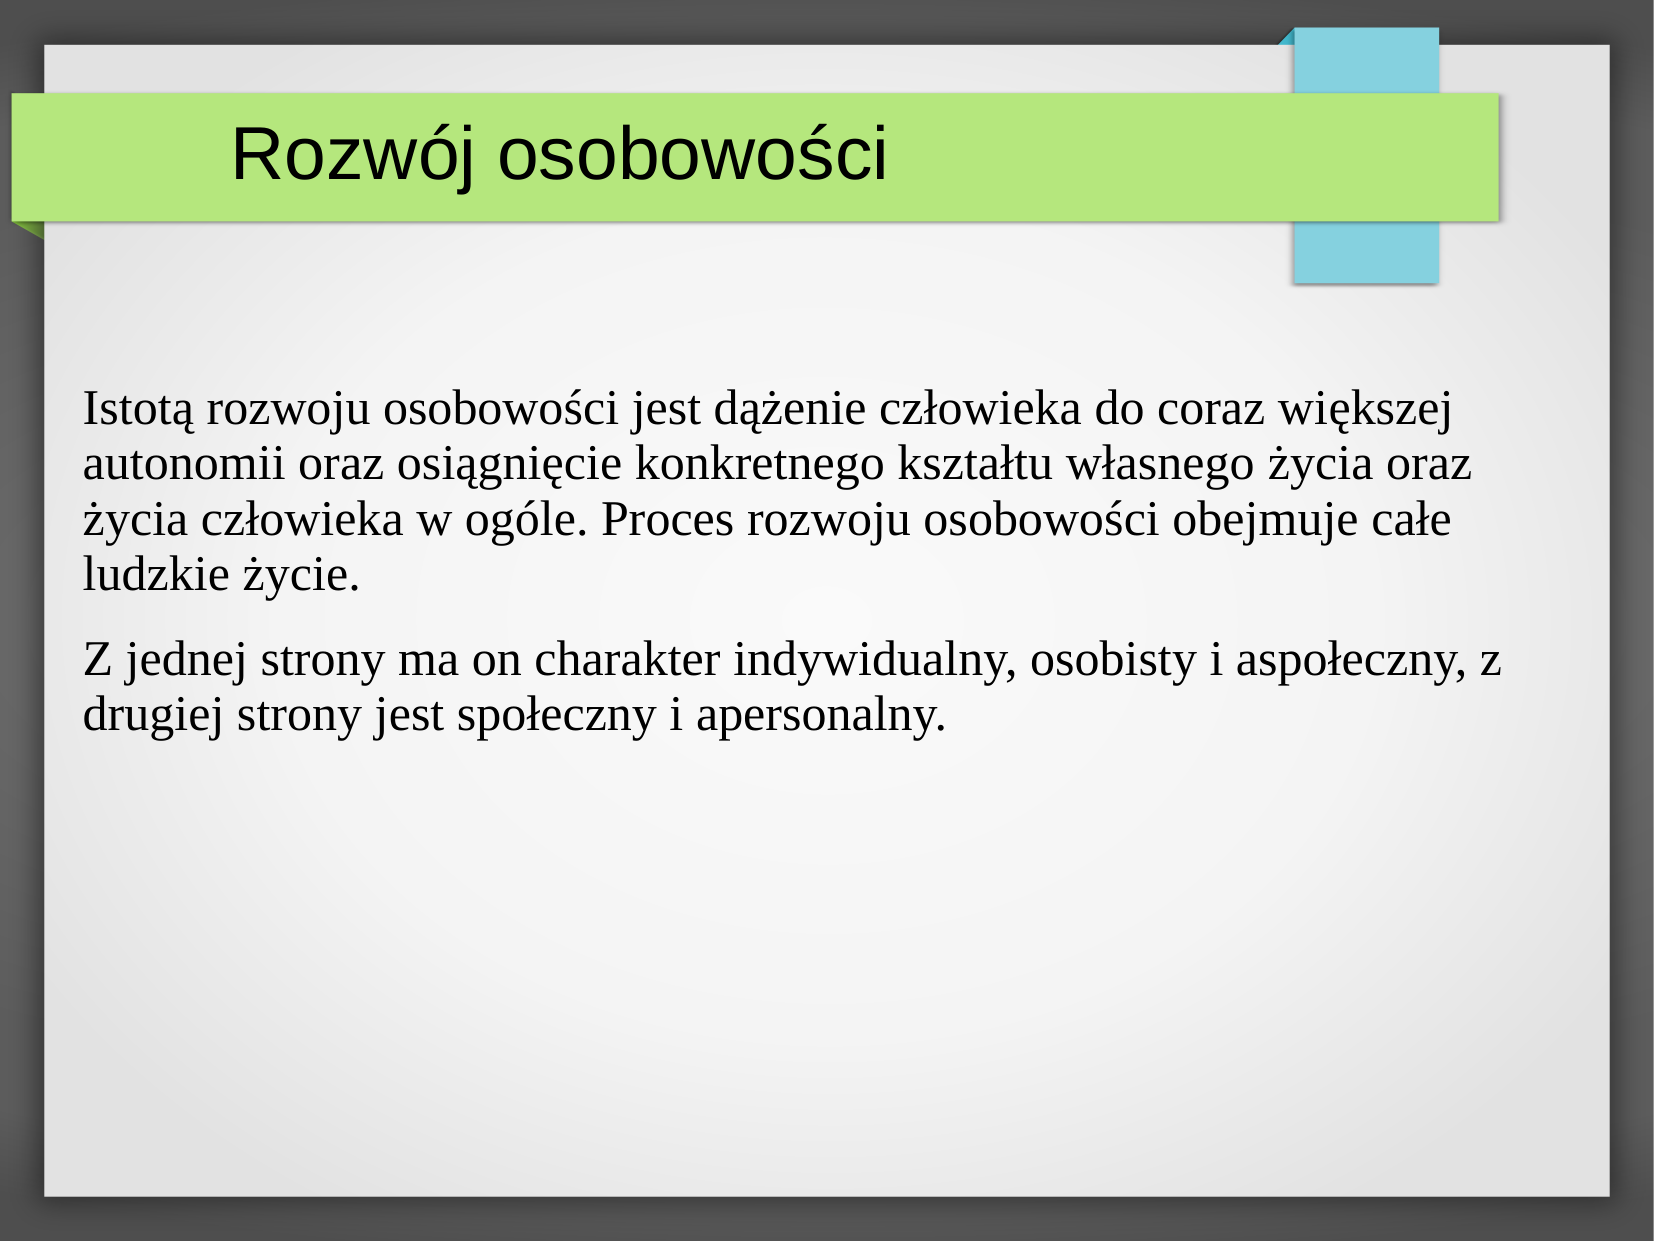

# Rozwój osobowości
Istotą rozwoju osobowości jest dążenie człowieka do coraz większej autonomii oraz osiągnięcie konkretnego kształtu własnego życia oraz życia człowieka w ogóle. Proces rozwoju osobowości obejmuje całe ludzkie życie.
Z jednej strony ma on charakter indywidualny, osobisty i aspołeczny, z drugiej strony jest społeczny i apersonalny.